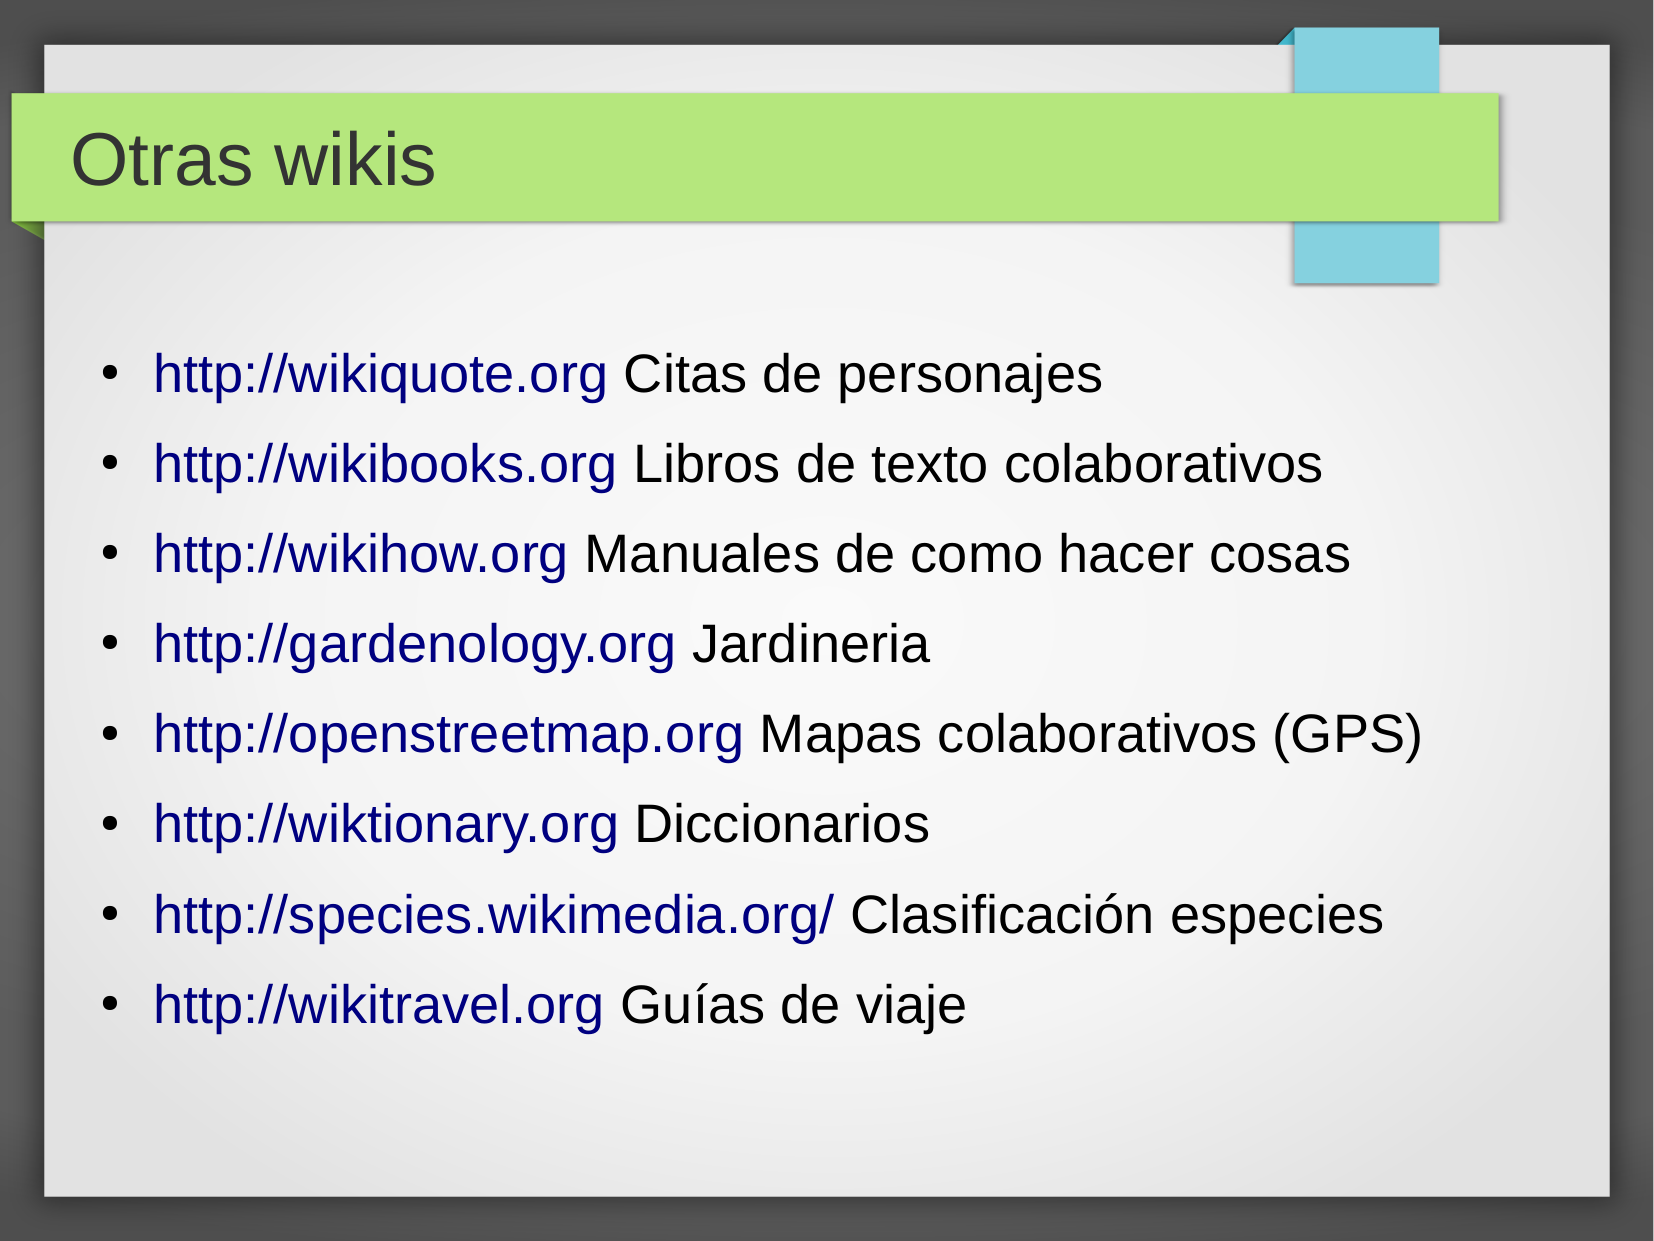

# Otras wikis
http://wikiquote.org Citas de personajes
http://wikibooks.org Libros de texto colaborativos
http://wikihow.org Manuales de como hacer cosas
http://gardenology.org Jardineria
http://openstreetmap.org Mapas colaborativos (GPS)
http://wiktionary.org Diccionarios
http://species.wikimedia.org/ Clasificación especies
http://wikitravel.org Guías de viaje